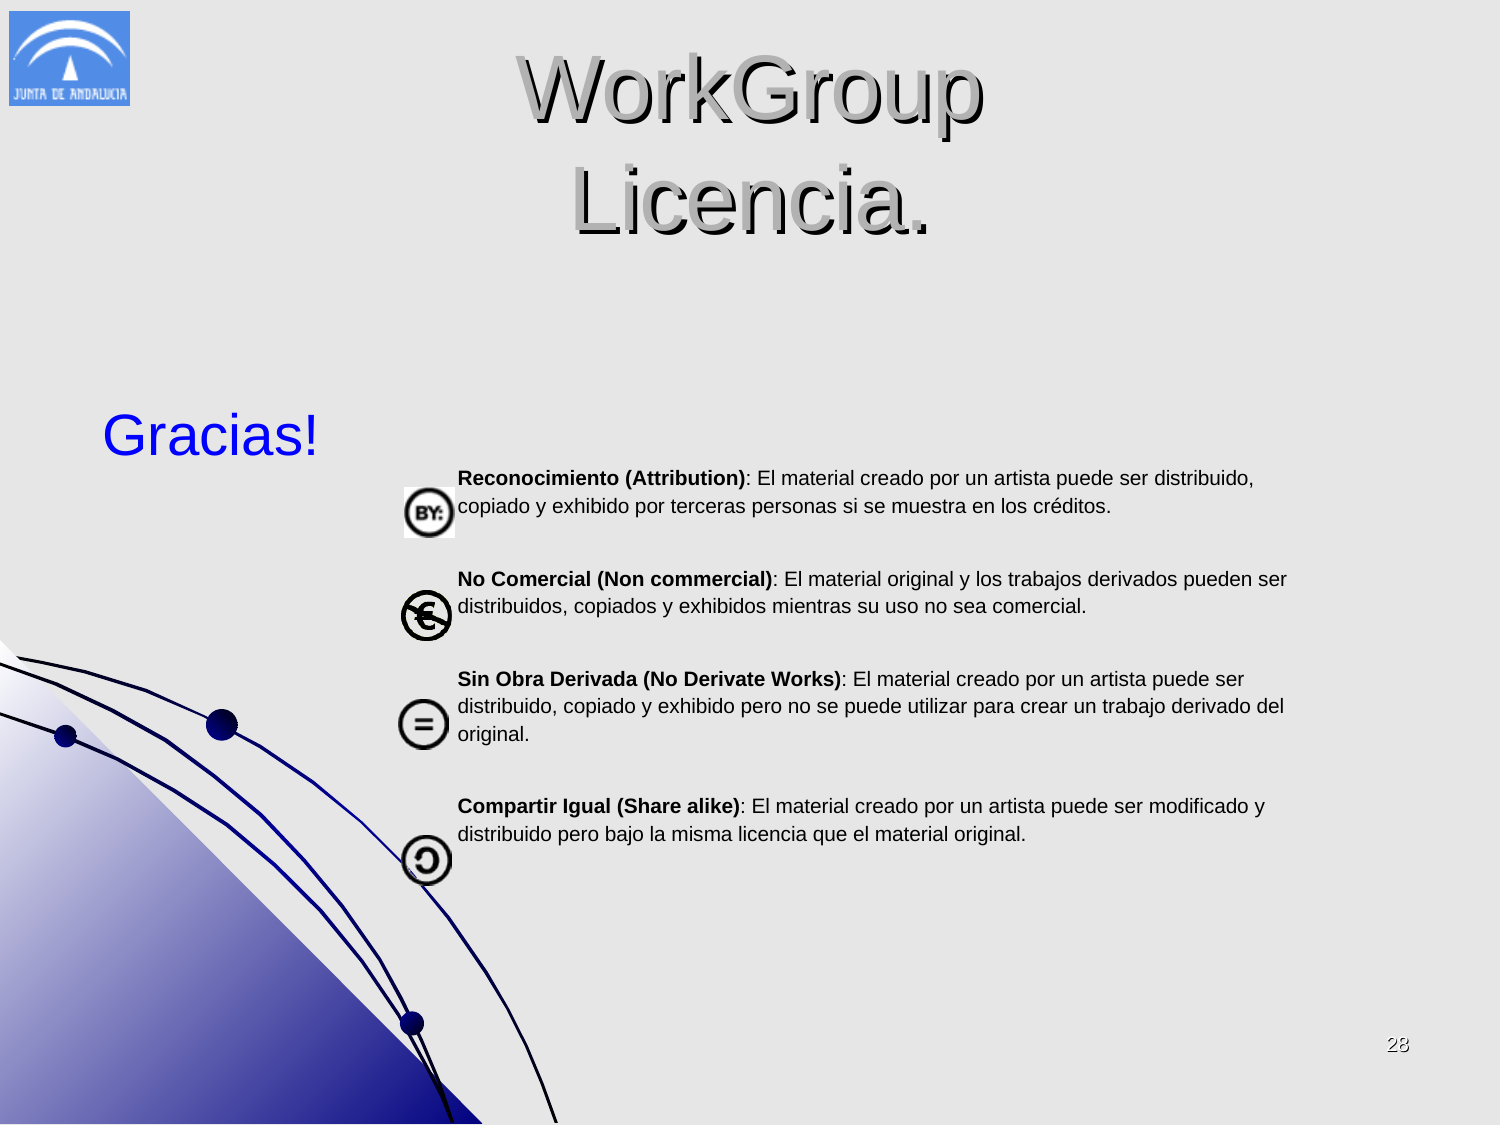

# WorkGroup Licencia.
Reconocimiento (Attribution): El material creado por un artista puede ser distribuido, copiado y exhibido por terceras personas si se muestra en los créditos.
No Comercial (Non commercial): El material original y los trabajos derivados pueden ser distribuidos, copiados y exhibidos mientras su uso no sea comercial.
Sin Obra Derivada (No Derivate Works): El material creado por un artista puede ser distribuido, copiado y exhibido pero no se puede utilizar para crear un trabajo derivado del original.
Compartir Igual (Share alike): El material creado por un artista puede ser modificado y distribuido pero bajo la misma licencia que el material original.
Gracias!
28